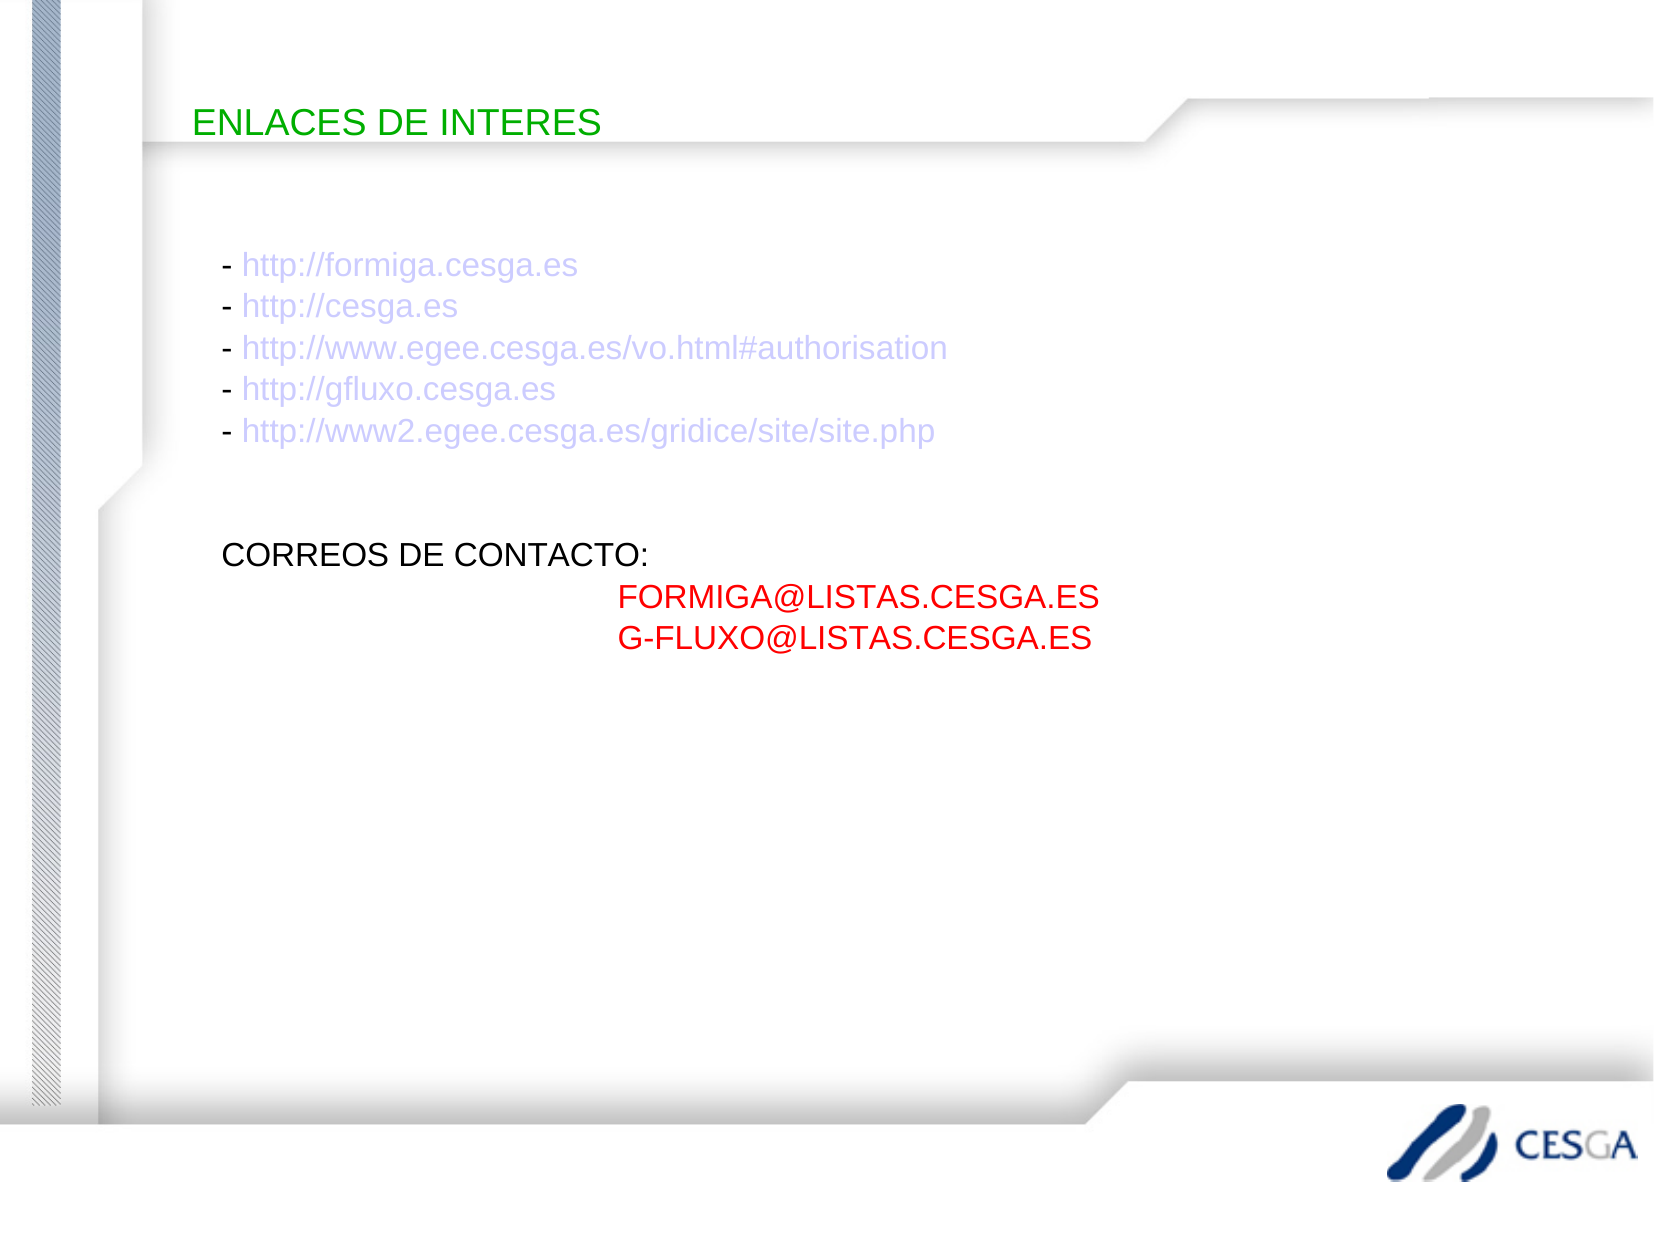

ENLACES DE INTERES
- http://formiga.cesga.es
- http://cesga.es
- http://www.egee.cesga.es/vo.html#authorisation
- http://gfluxo.cesga.es
- http://www2.egee.cesga.es/gridice/site/site.php
CORREOS DE CONTACTO:
					 FORMIGA@LISTAS.CESGA.ES
					 G-FLUXO@LISTAS.CESGA.ES